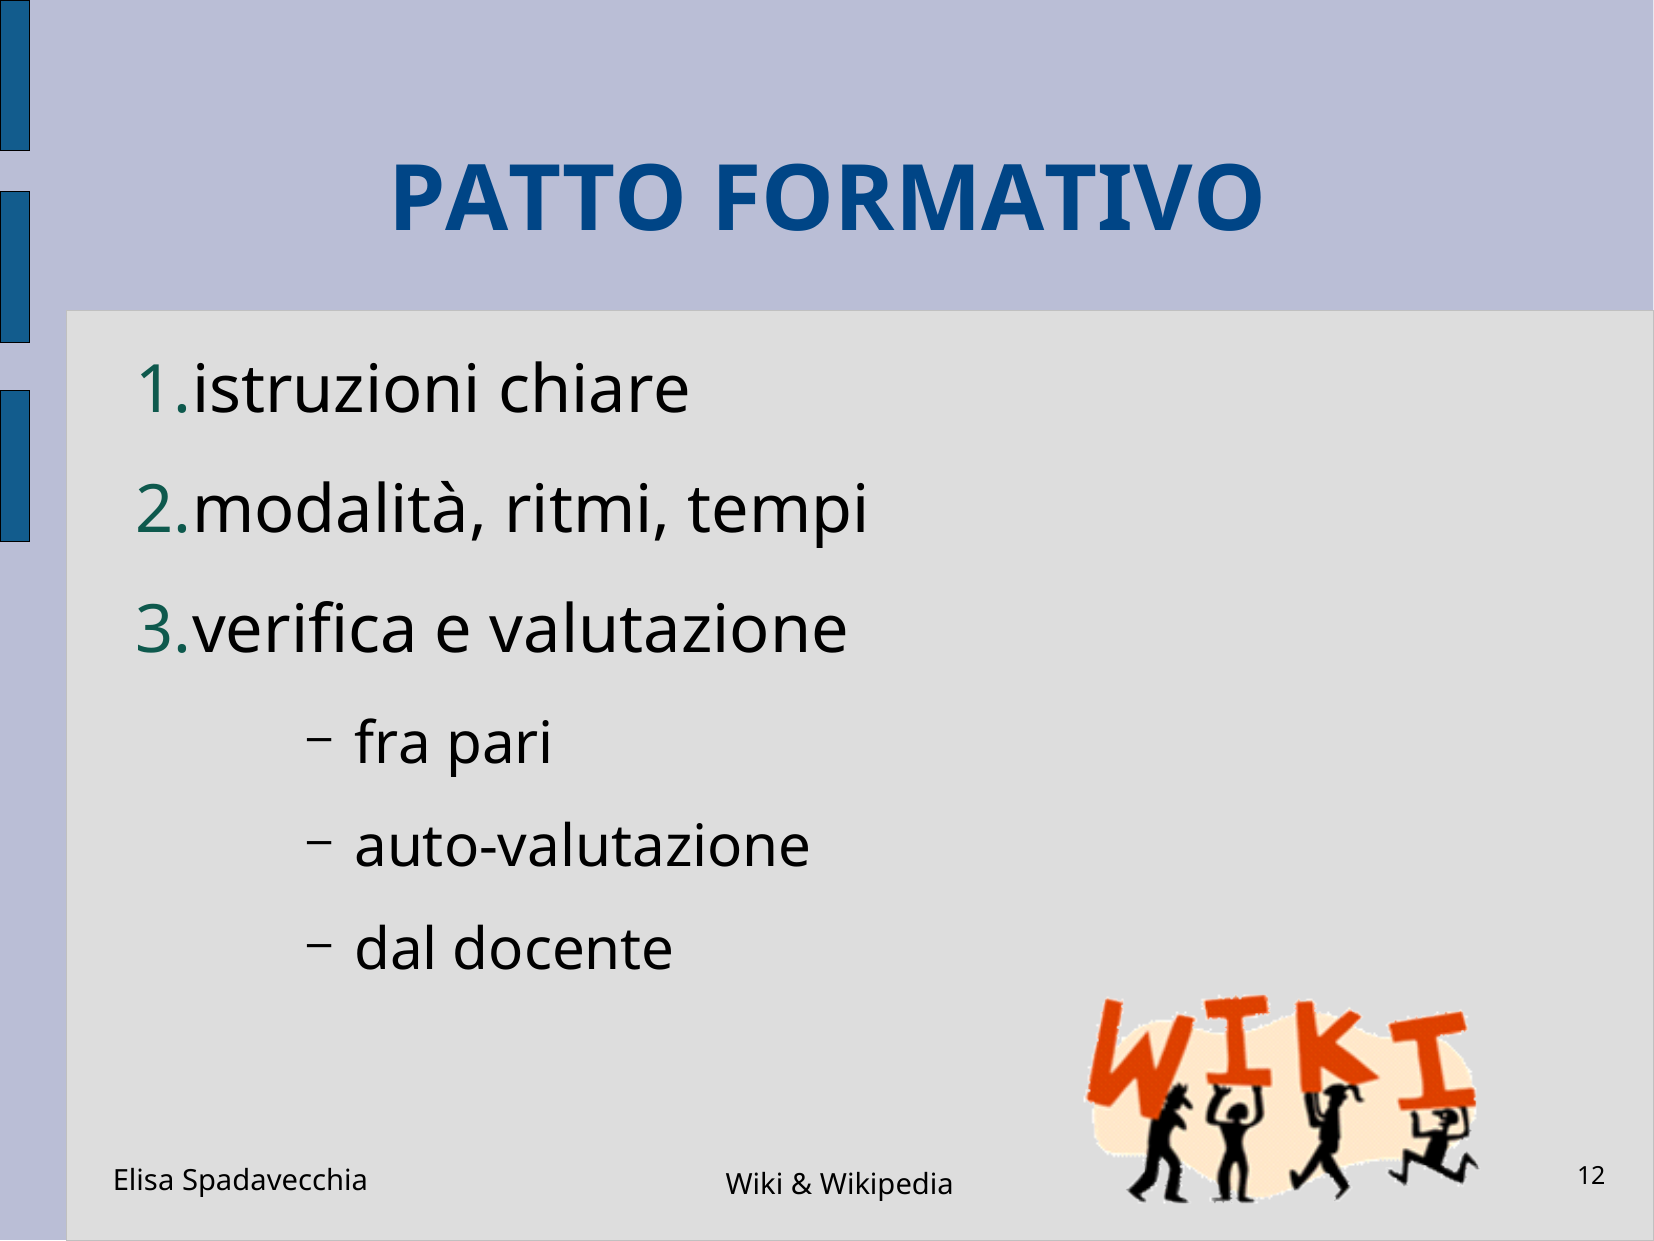

# PATTO FORMATIVO
istruzioni chiare
modalità, ritmi, tempi
verifica e valutazione
fra pari
auto-valutazione
dal docente
Elisa Spadavecchia
Wiki & Wikipedia